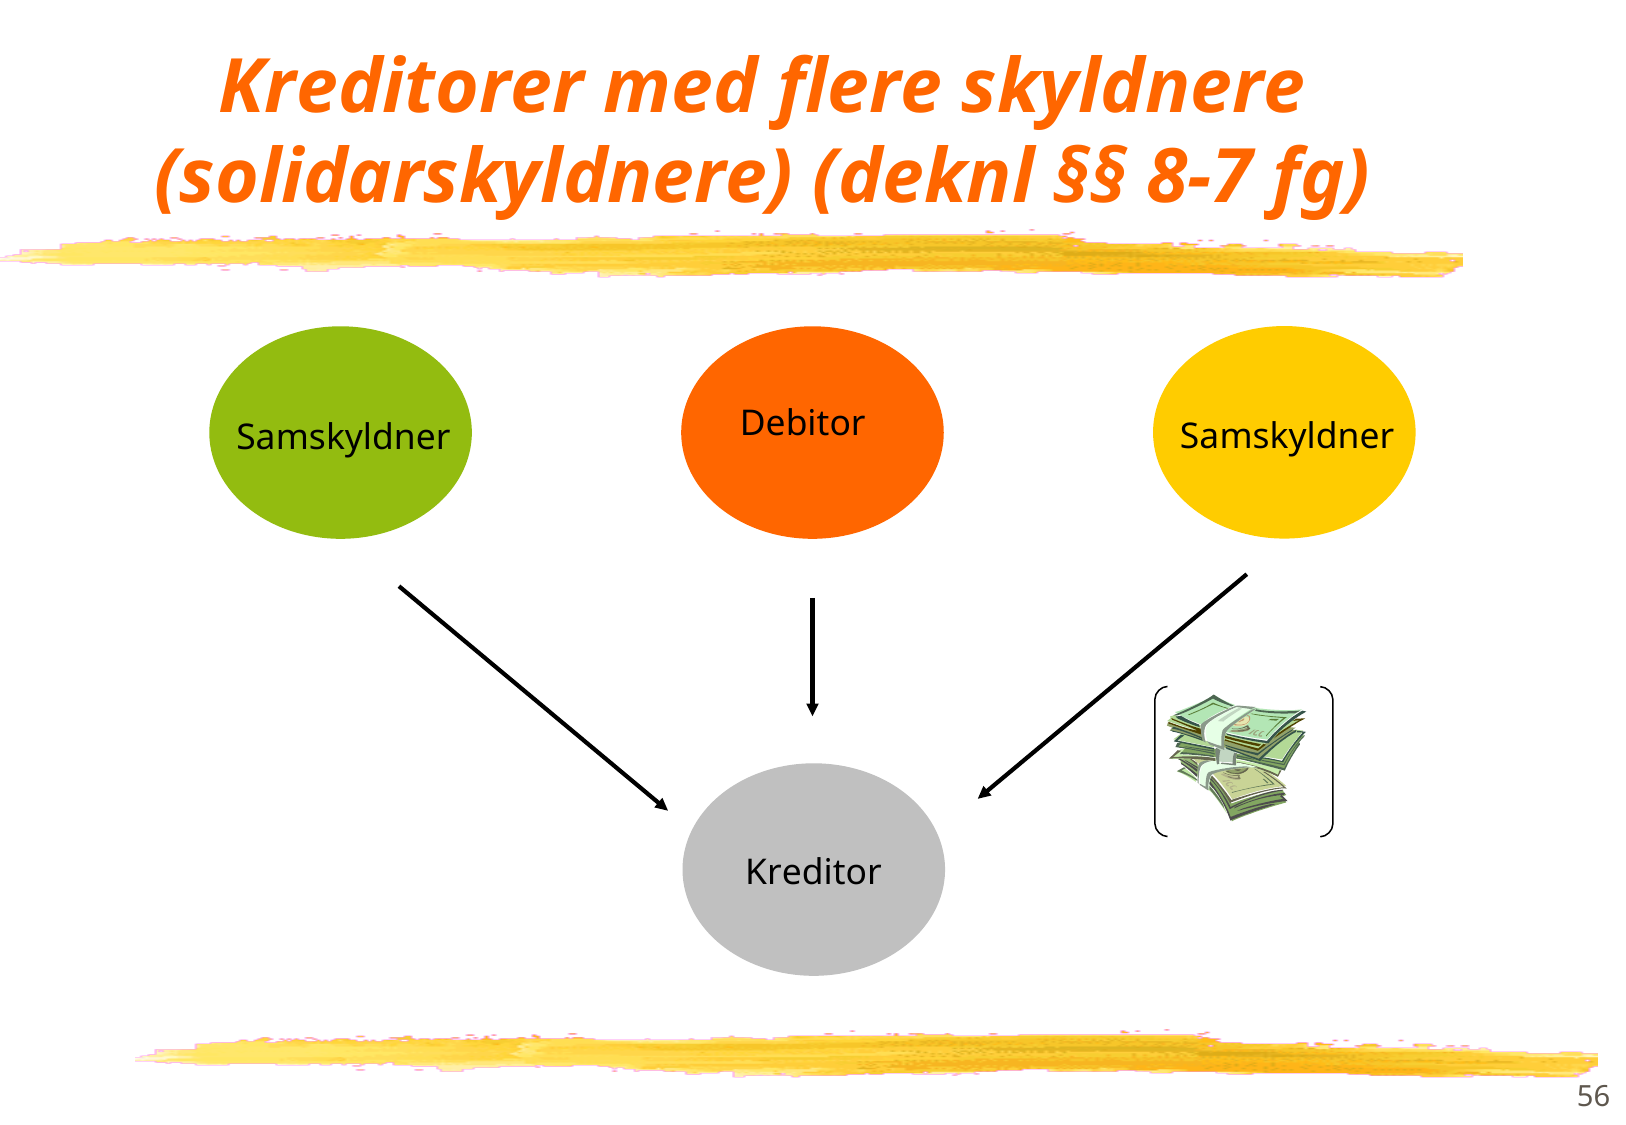

# Kreditorer med flere skyldnere (solidarskyldnere) (deknl §§ 8-7 fg)
Samskyldner
Samskyldner
Debitor
Kreditor